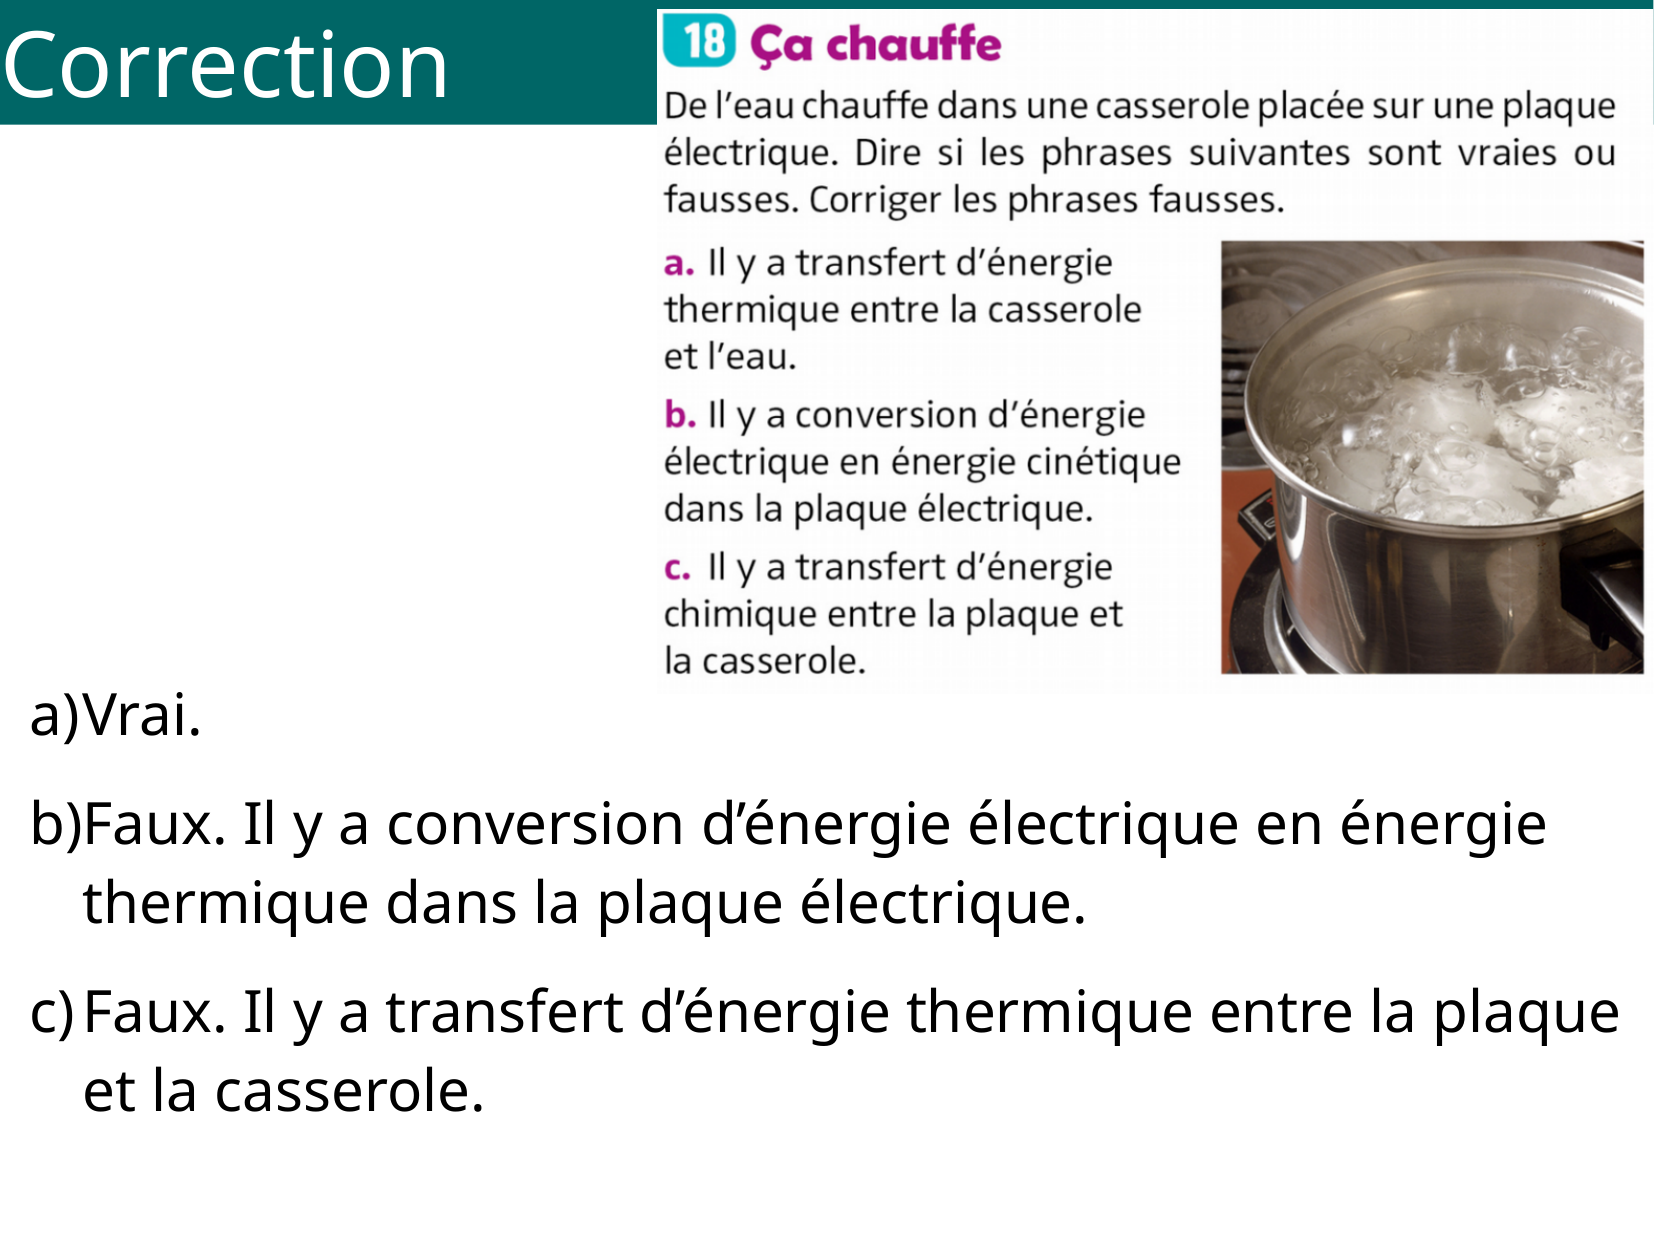

# Correction
Vrai.
Faux. Il y a conversion d’énergie électrique en énergie thermique dans la plaque électrique.
Faux. Il y a transfert d’énergie thermique entre la plaque et la casserole.